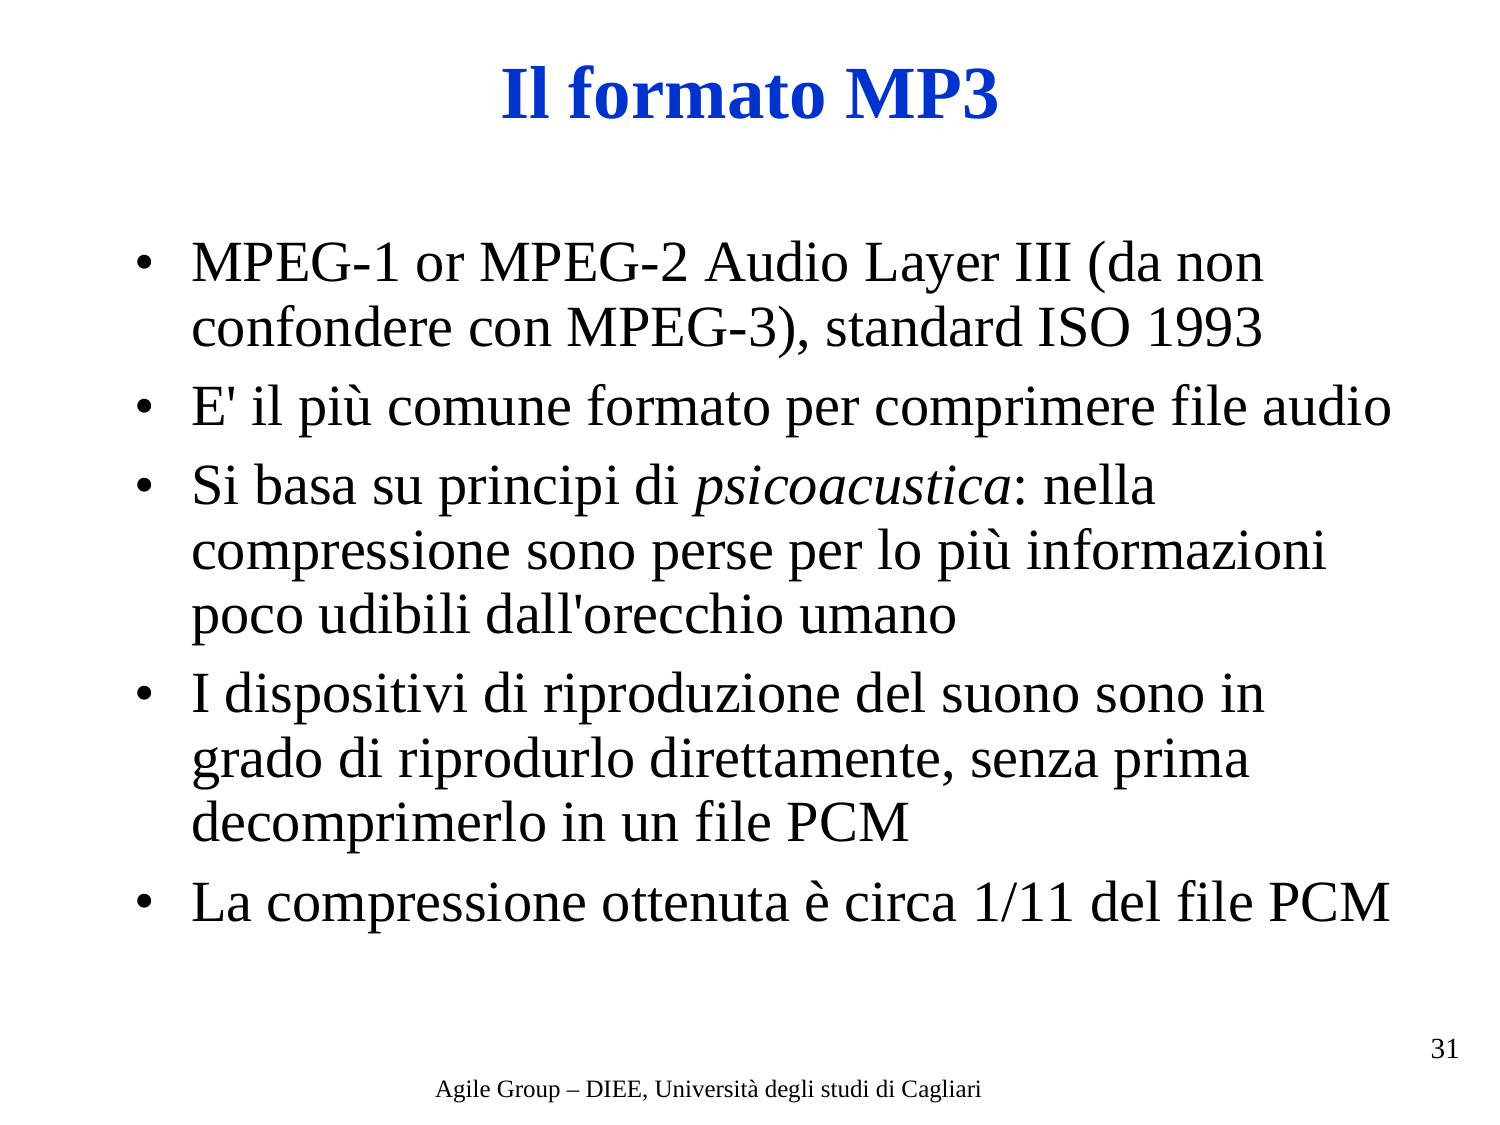

# Il formato MP3
MPEG-1 or MPEG-2 Audio Layer III (da non confondere con MPEG-3), standard ISO 1993
E' il più comune formato per comprimere file audio
Si basa su principi di psicoacustica: nella compressione sono perse per lo più informazioni poco udibili dall'orecchio umano
I dispositivi di riproduzione del suono sono in grado di riprodurlo direttamente, senza prima decomprimerlo in un file PCM
La compressione ottenuta è circa 1/11 del file PCM
31